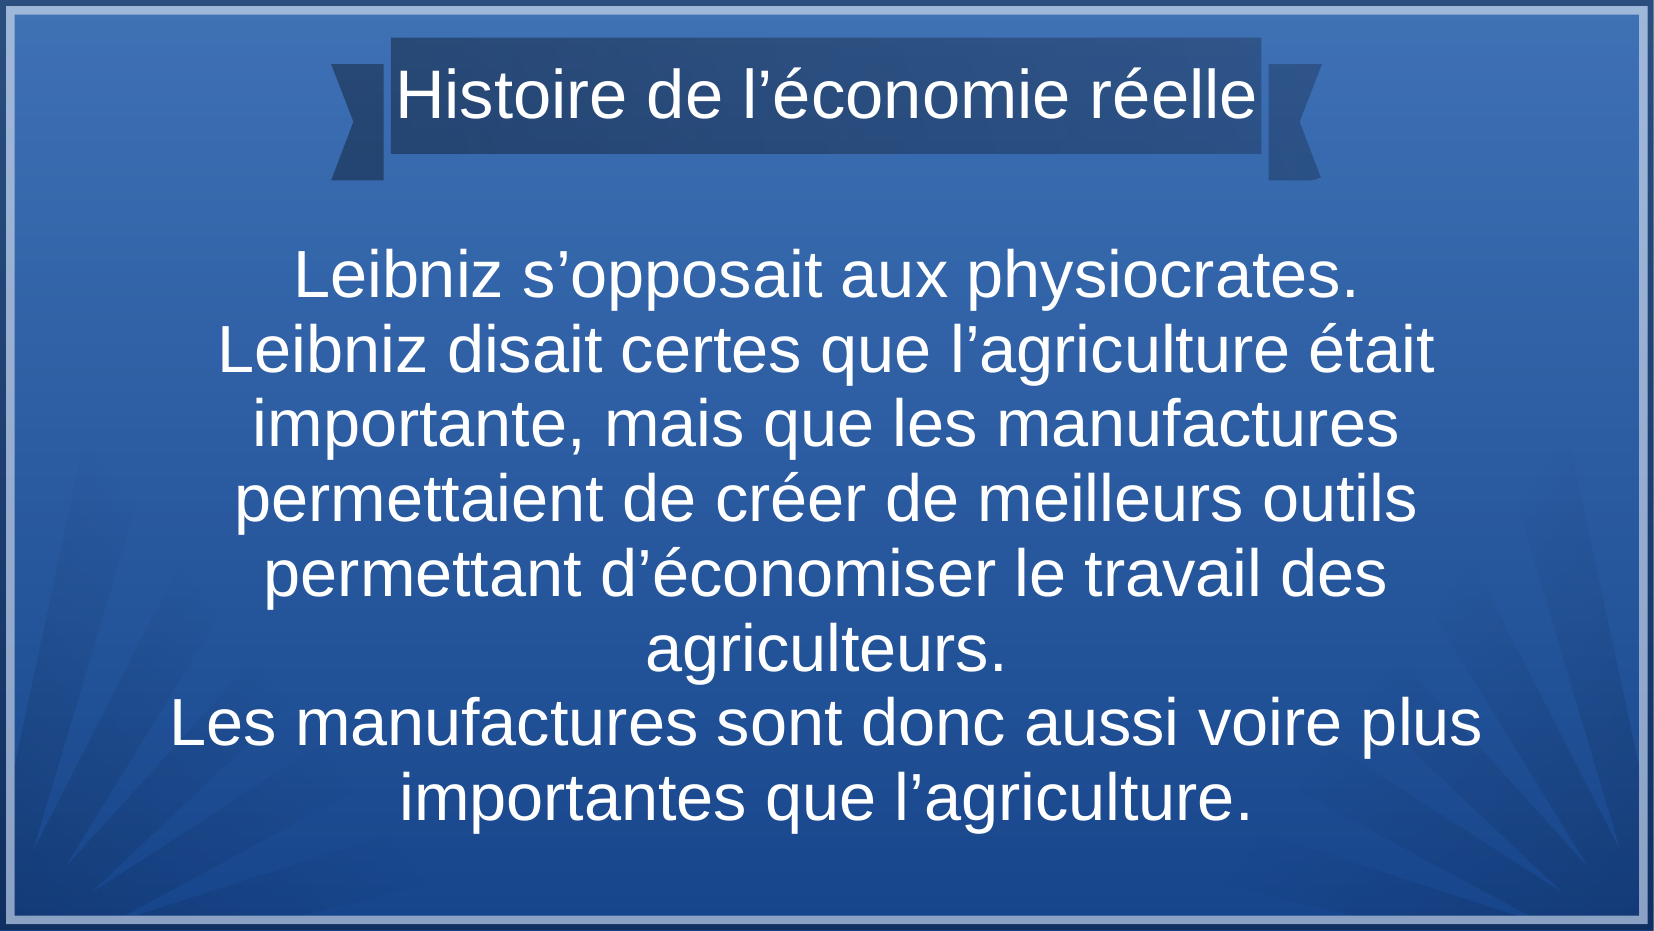

# Histoire de l’économie réelle
Leibniz s’opposait aux physiocrates.
Leibniz disait certes que l’agriculture était importante, mais que les manufactures permettaient de créer de meilleurs outils permettant d’économiser le travail des agriculteurs.
Les manufactures sont donc aussi voire plus importantes que l’agriculture.